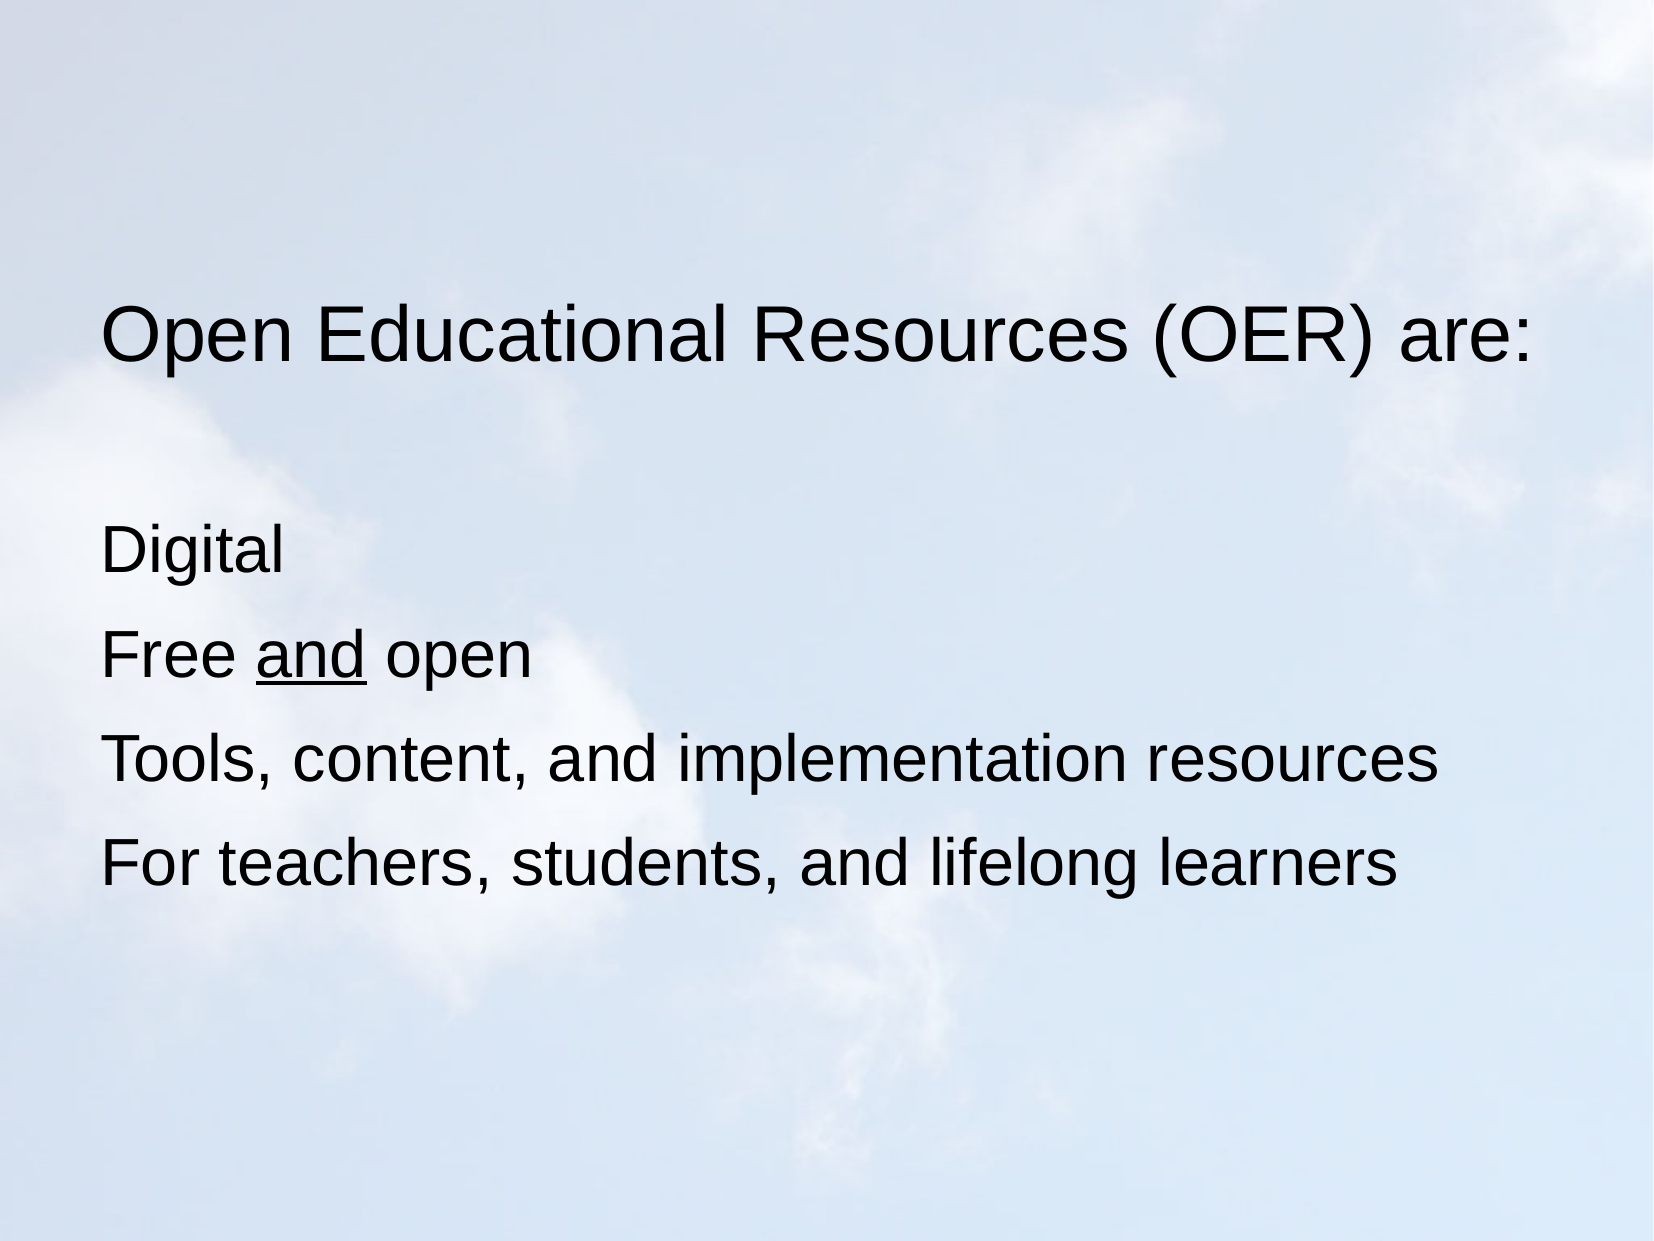

#
Open Educational Resources (OER) are:
Digital
Free and open
Tools, content, and implementation resources
For teachers, students, and lifelong learners